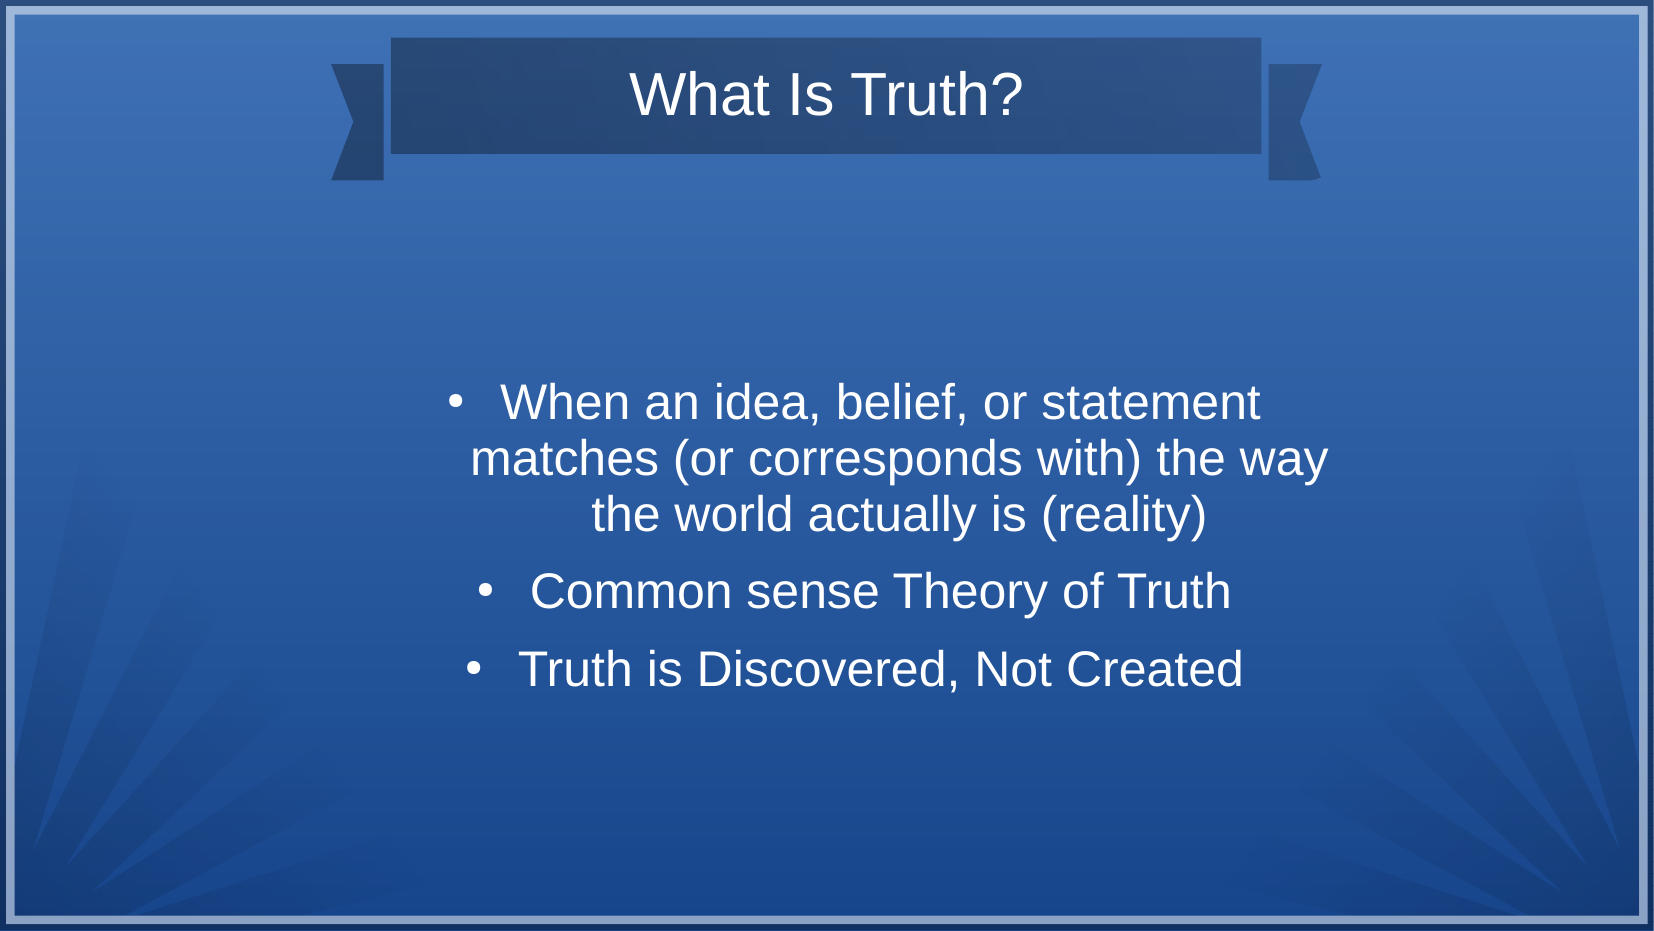

# What Is Truth?
When an idea, belief, or statement matches (or corresponds with) the way the world actually is (reality)
Common sense Theory of Truth
Truth is Discovered, Not Created